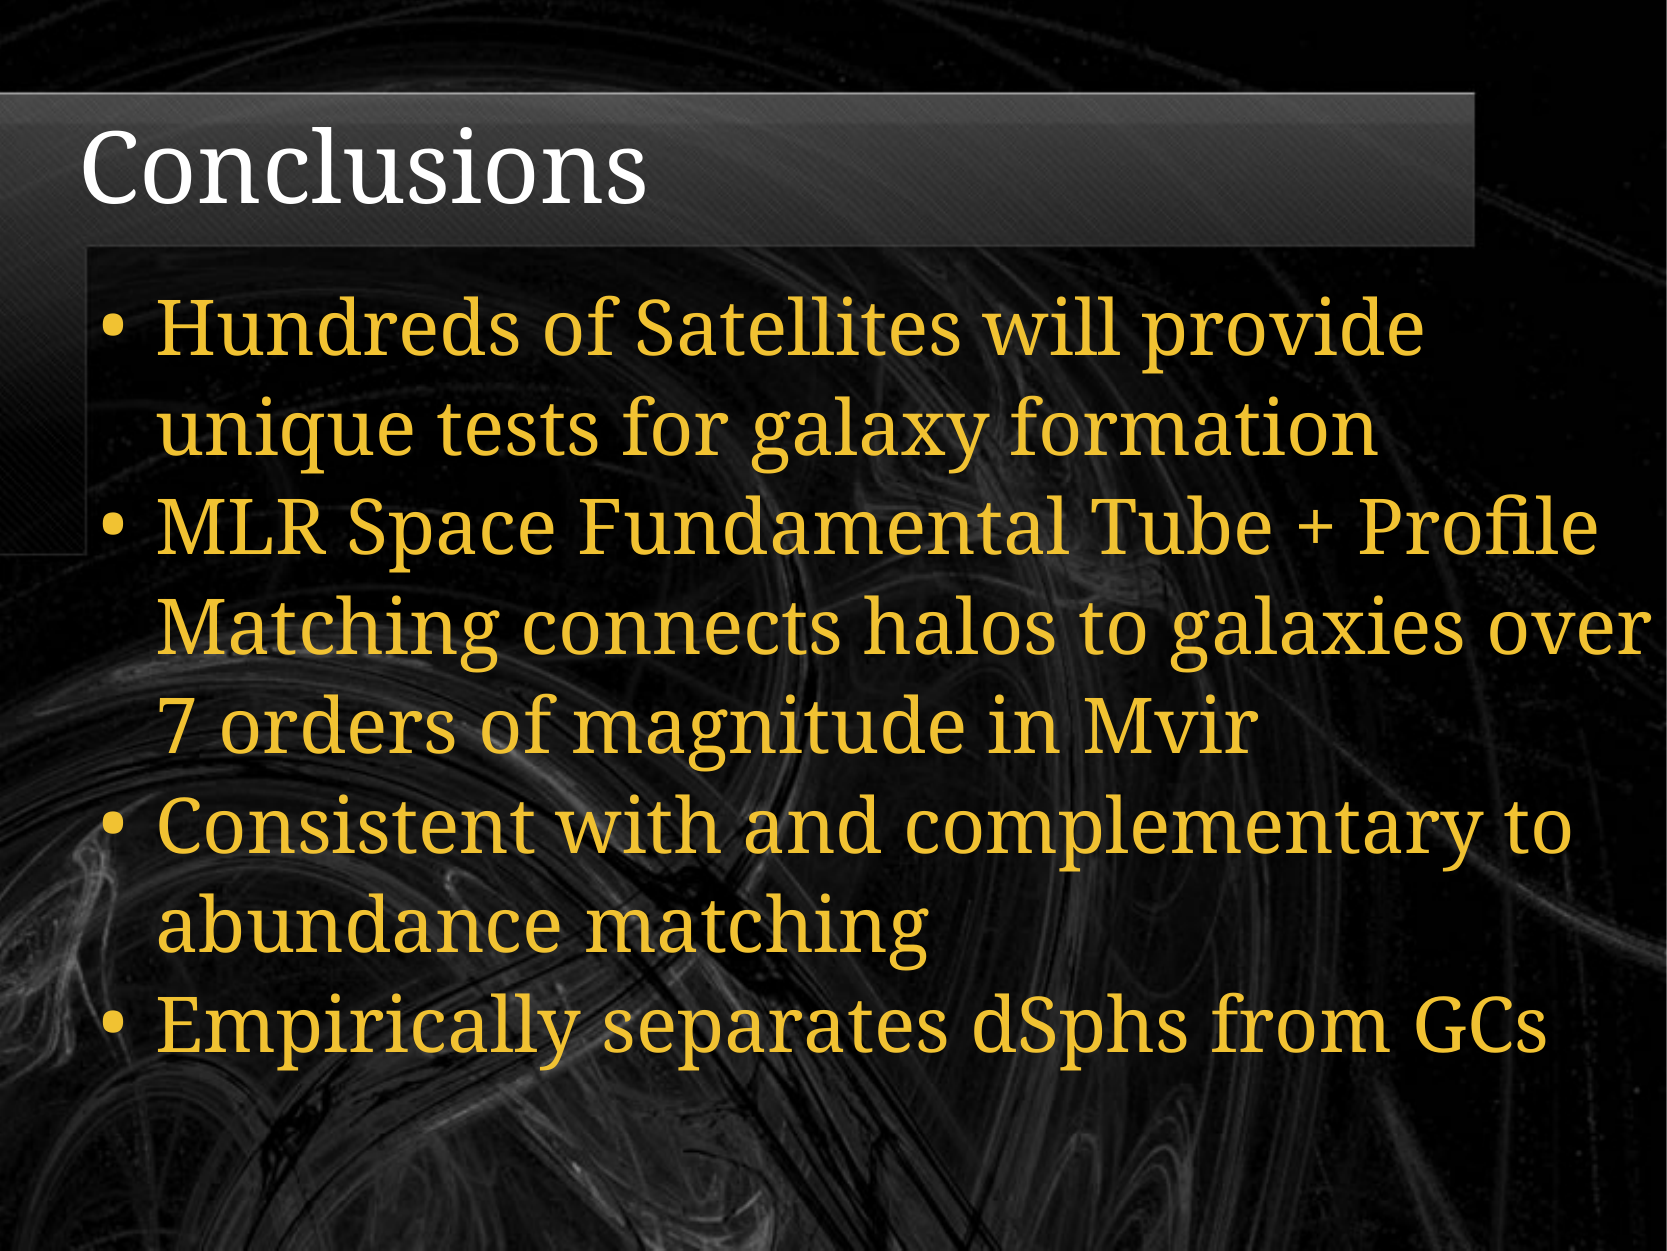

# Conclusions
Hundreds of Satellites will provide unique tests for galaxy formation
MLR Space Fundamental Tube + Profile Matching connects halos to galaxies over 7 orders of magnitude in Mvir
Consistent with and complementary to abundance matching
Empirically separates dSphs from GCs